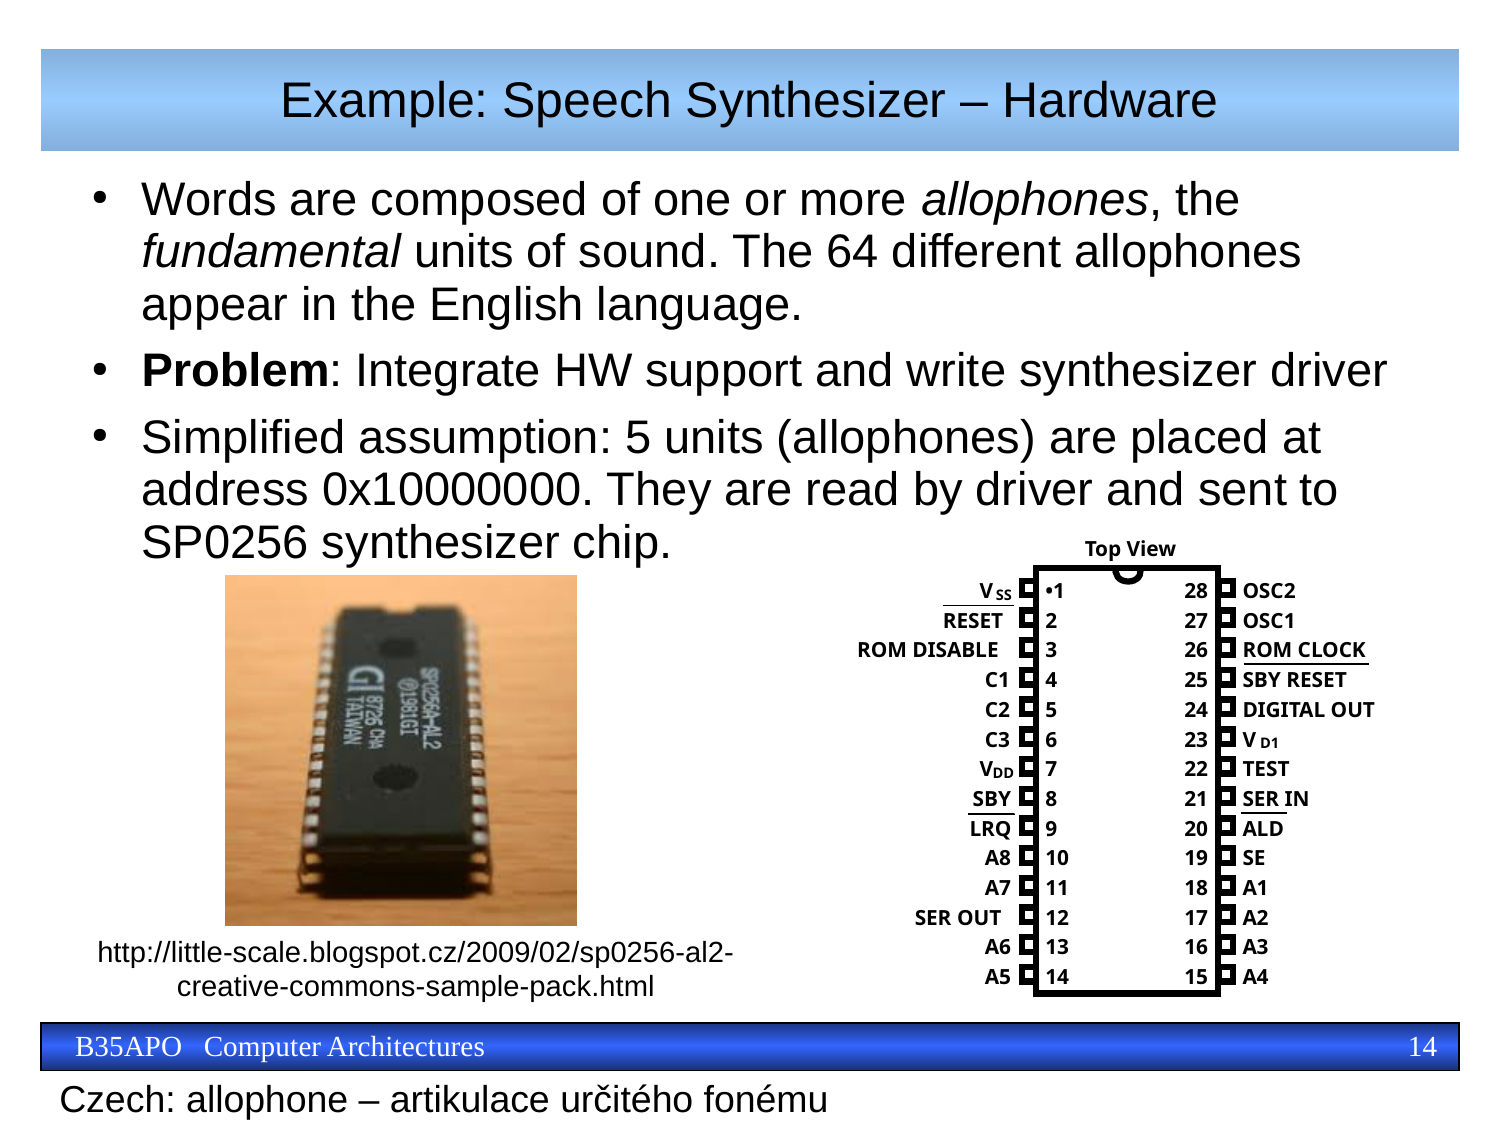

# Example: Speech Synthesizer – Hardware
Words are composed of one or more allophones, the fundamental units of sound. The 64 different allophones appear in the English language.
Problem: Integrate HW support and write synthesizer driver
Simplified assumption: 5 units (allophones) are placed at address 0x10000000. They are read by driver and sent to SP0256 synthesizer chip.
Top View
V
•1
28
OSC2
SS
RESET
2
27
OSC1
ROM DISABLE
3
26
ROM CLOCK
C1
4
25
SBY RESET
C2
5
24
DIGITAL OUT
C3
6
23
V
D1
V
22
TEST
7
DD
SBY
8
21
SER IN
LRQ
9
20
ALD
A8
10
19
SE
A7
18
A1
11
SER OUT
12
17
A2
A6
13
16
A3
A5
14
15
A4
http://little-scale.blogspot.cz/2009/02/sp0256-al2-creative-commons-sample-pack.html
B35APO Computer Architectures
14
Czech: allophone – artikulace určitého fonému